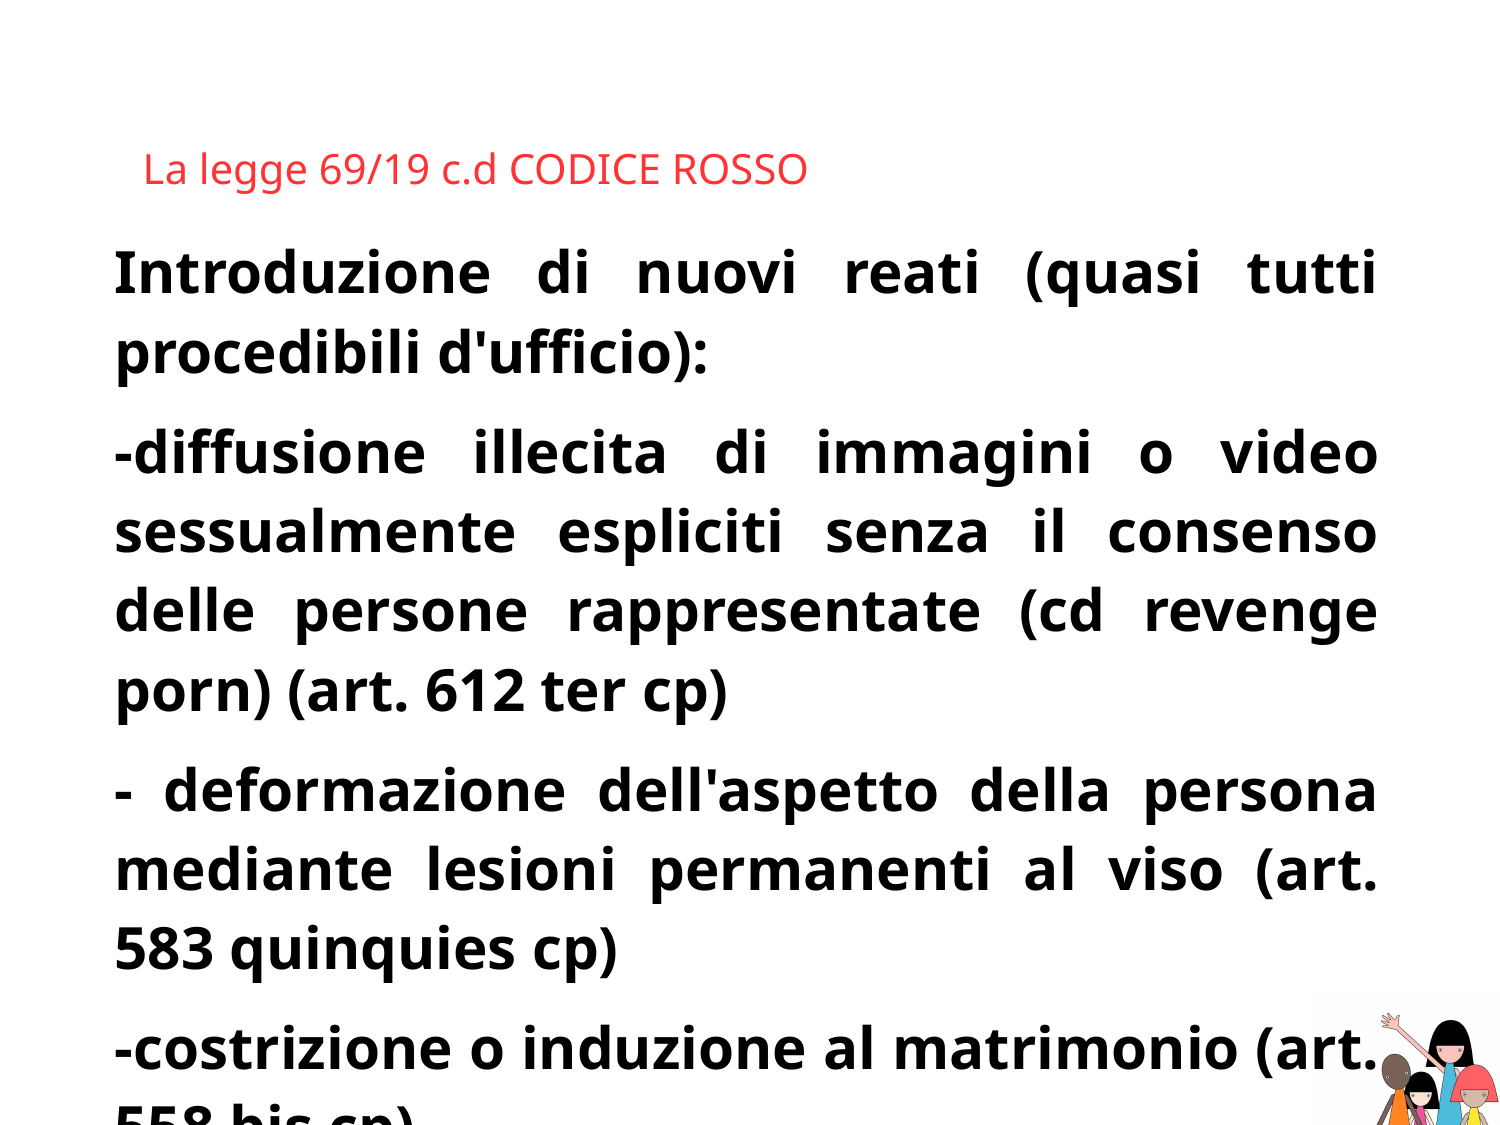

La legge 69/19 c.d CODICE ROSSO
Introduzione di nuovi reati (quasi tutti procedibili d'ufficio):
-diffusione illecita di immagini o video sessualmente espliciti senza il consenso delle persone rappresentate (cd revenge porn) (art. 612 ter cp)
- deformazione dell'aspetto della persona mediante lesioni permanenti al viso (art. 583 quinquies cp)
-costrizione o induzione al matrimonio (art. 558 bis cp)
-violazione dei provvedimenti di allontanamento dalla casa familiare e del divieto di avvicinamento ai luoghi frequentati dalla persona offesa (art. 387 bis cp)